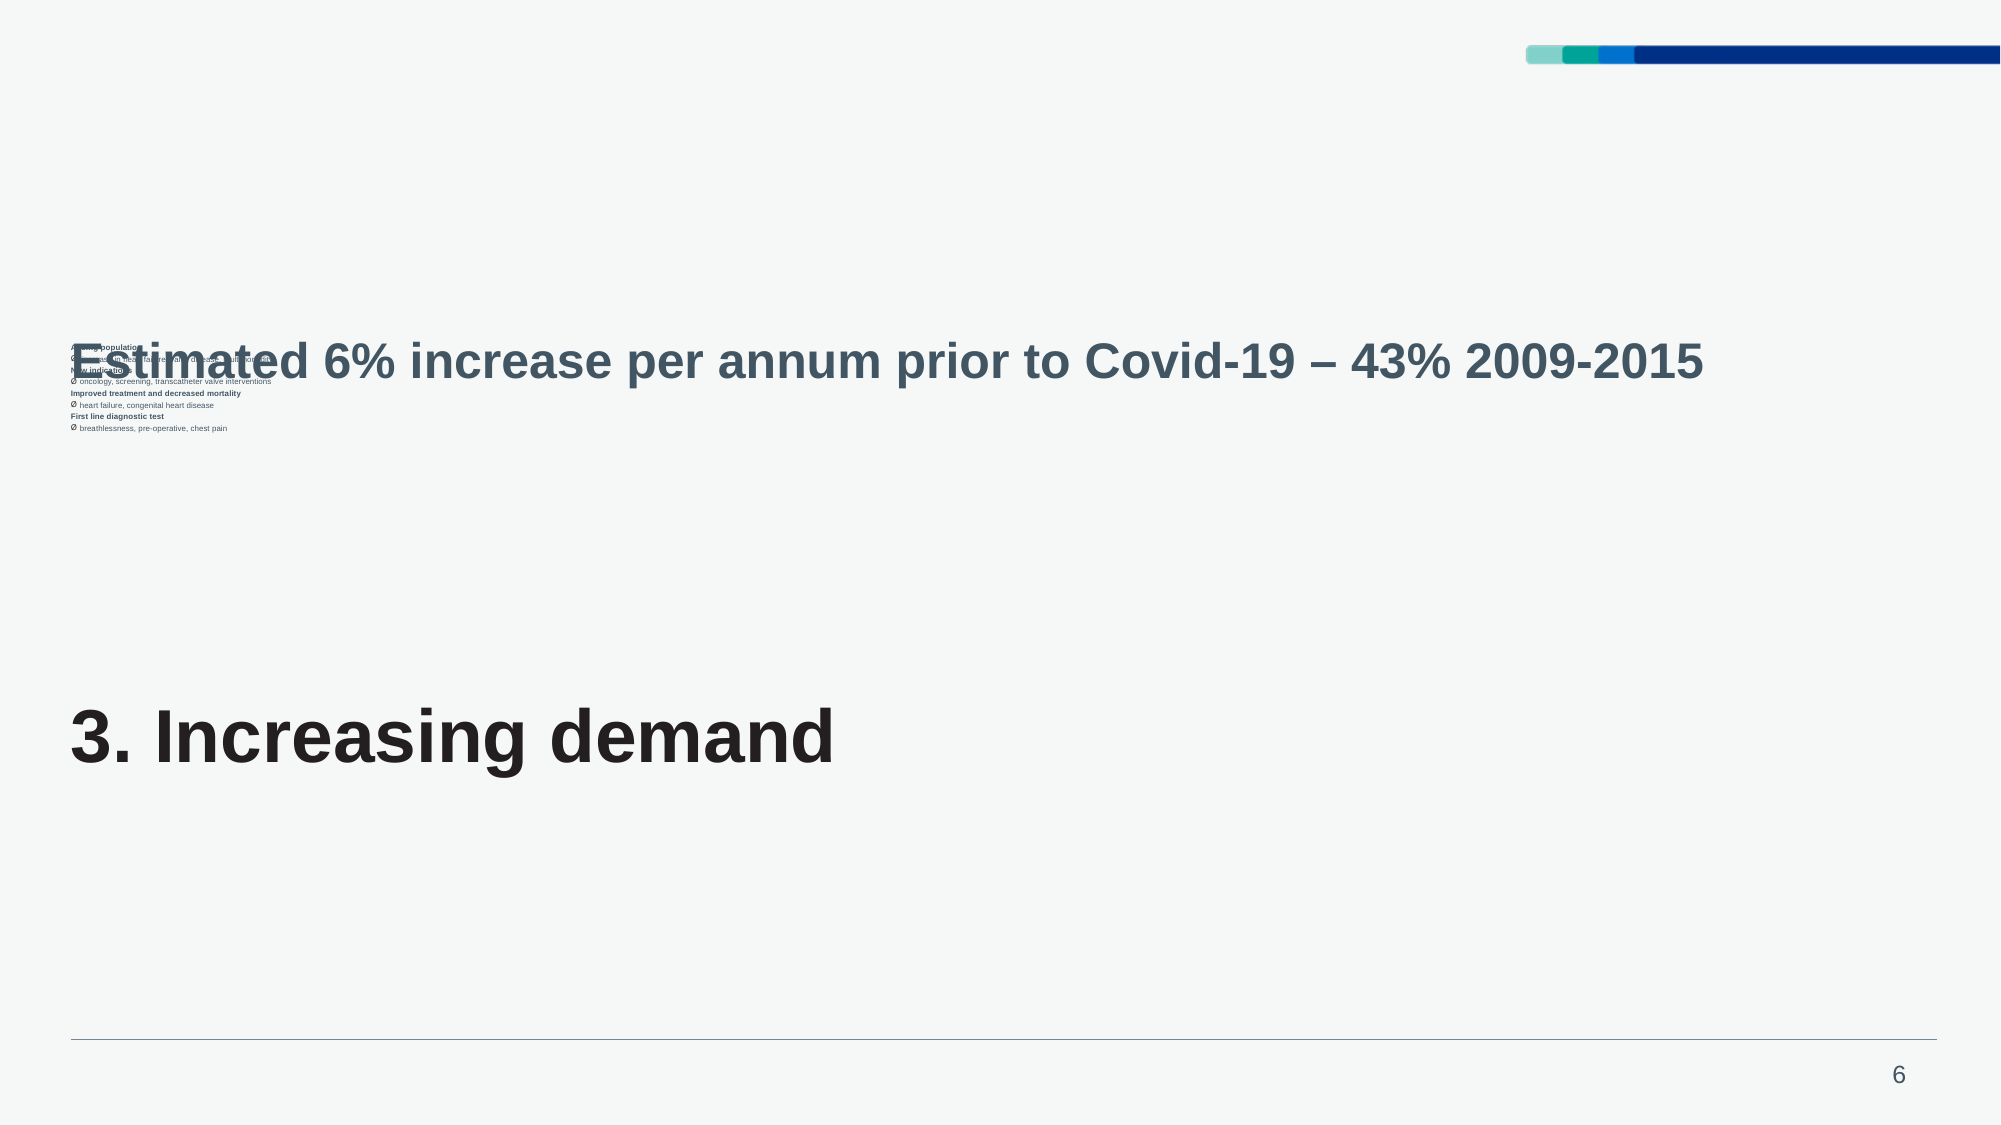

# Ageing population
 increase in heart failure, valve disease, multimorbidity
New indications
oncology, screening, transcatheter valve interventions
Improved treatment and decreased mortality
heart failure, congenital heart disease
First line diagnostic test
breathlessness, pre-operative, chest pain
Estimated 6% increase per annum prior to Covid-19 – 43% 2009-2015
3. Increasing demand